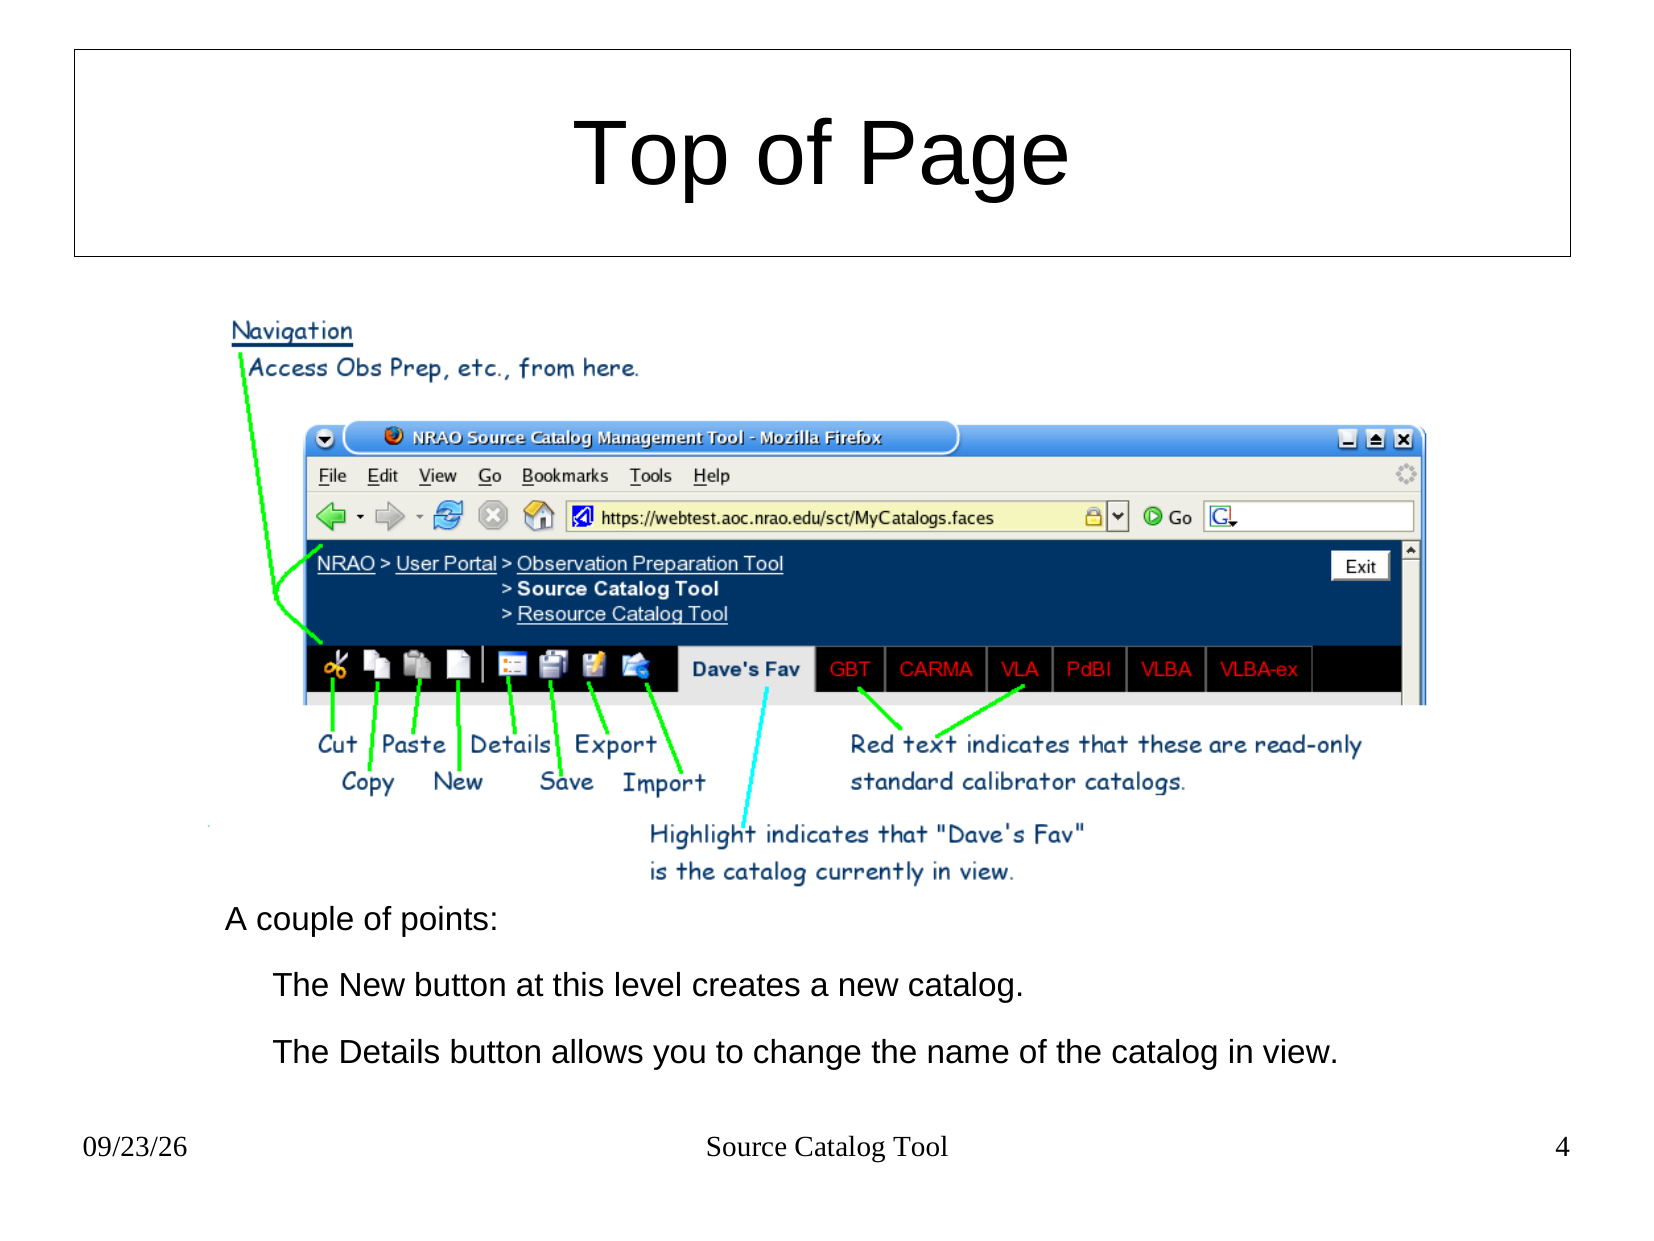

# Top of Page
A couple of points:
The New button at this level creates a new catalog.
The Details button allows you to change the name of the catalog in view.
Source Catalog Tool
4